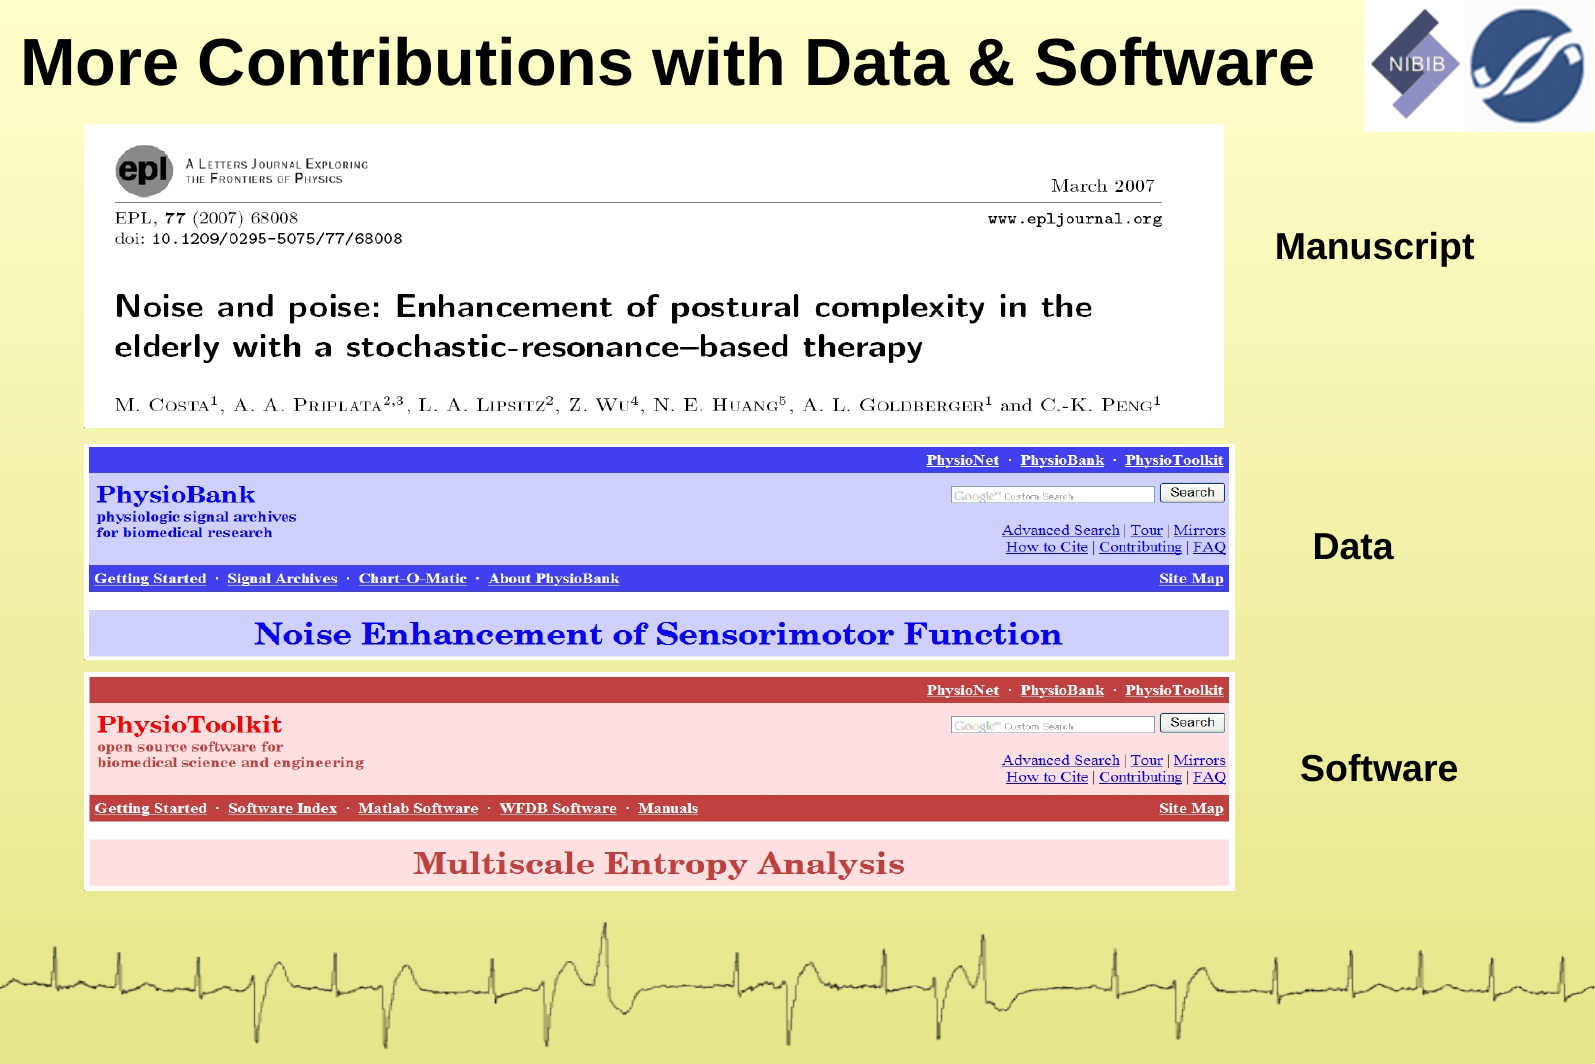

More Contributions with Data & Software
Manuscript
Data
Software